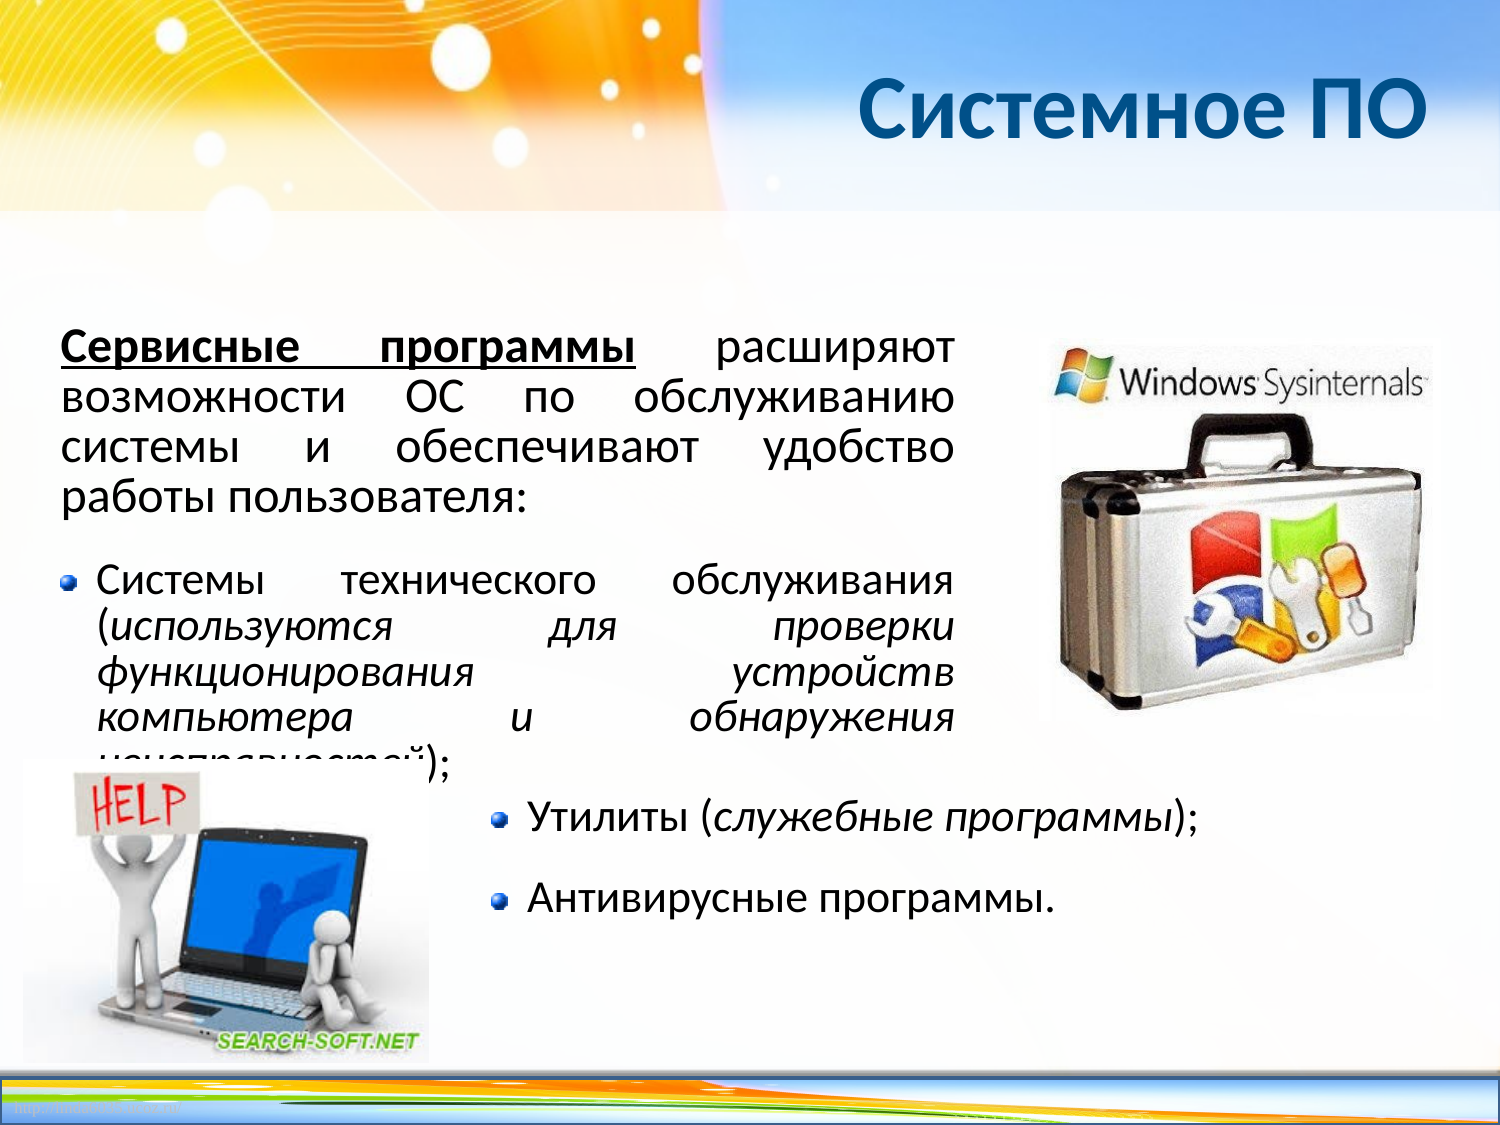

# Системное ПО
Сервисные программы расширяют возможности ОС по обслуживанию системы и обеспечивают удобство работы пользователя:
Системы технического обслуживания (используются для проверки функционирования устройств компьютера и обнаружения неисправностей);
Утилиты (служебные программы);
Антивирусные программы.